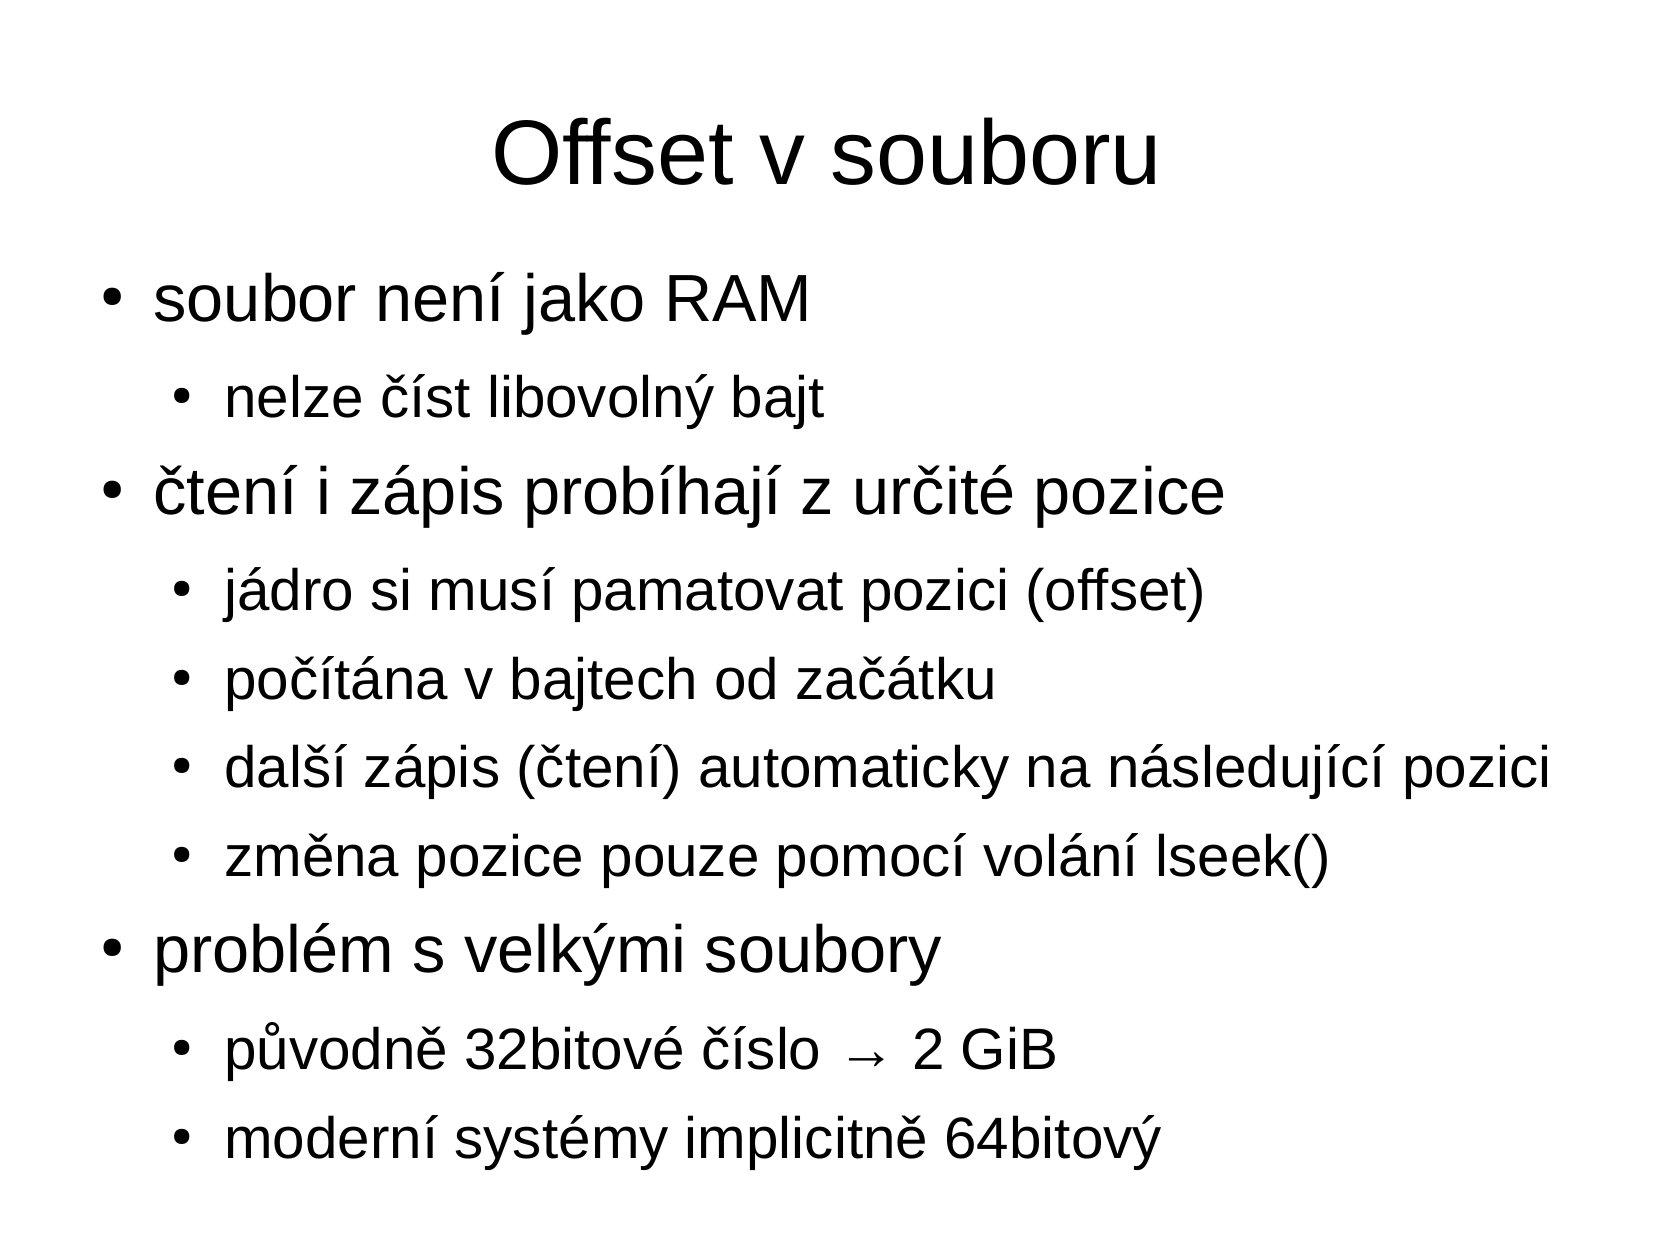

# Offset v souboru
soubor není jako RAM
nelze číst libovolný bajt
čtení i zápis probíhají z určité pozice
jádro si musí pamatovat pozici (offset)
počítána v bajtech od začátku
další zápis (čtení) automaticky na následující pozici
změna pozice pouze pomocí volání lseek()
problém s velkými soubory
původně 32bitové číslo → 2 GiB
moderní systémy implicitně 64bitový